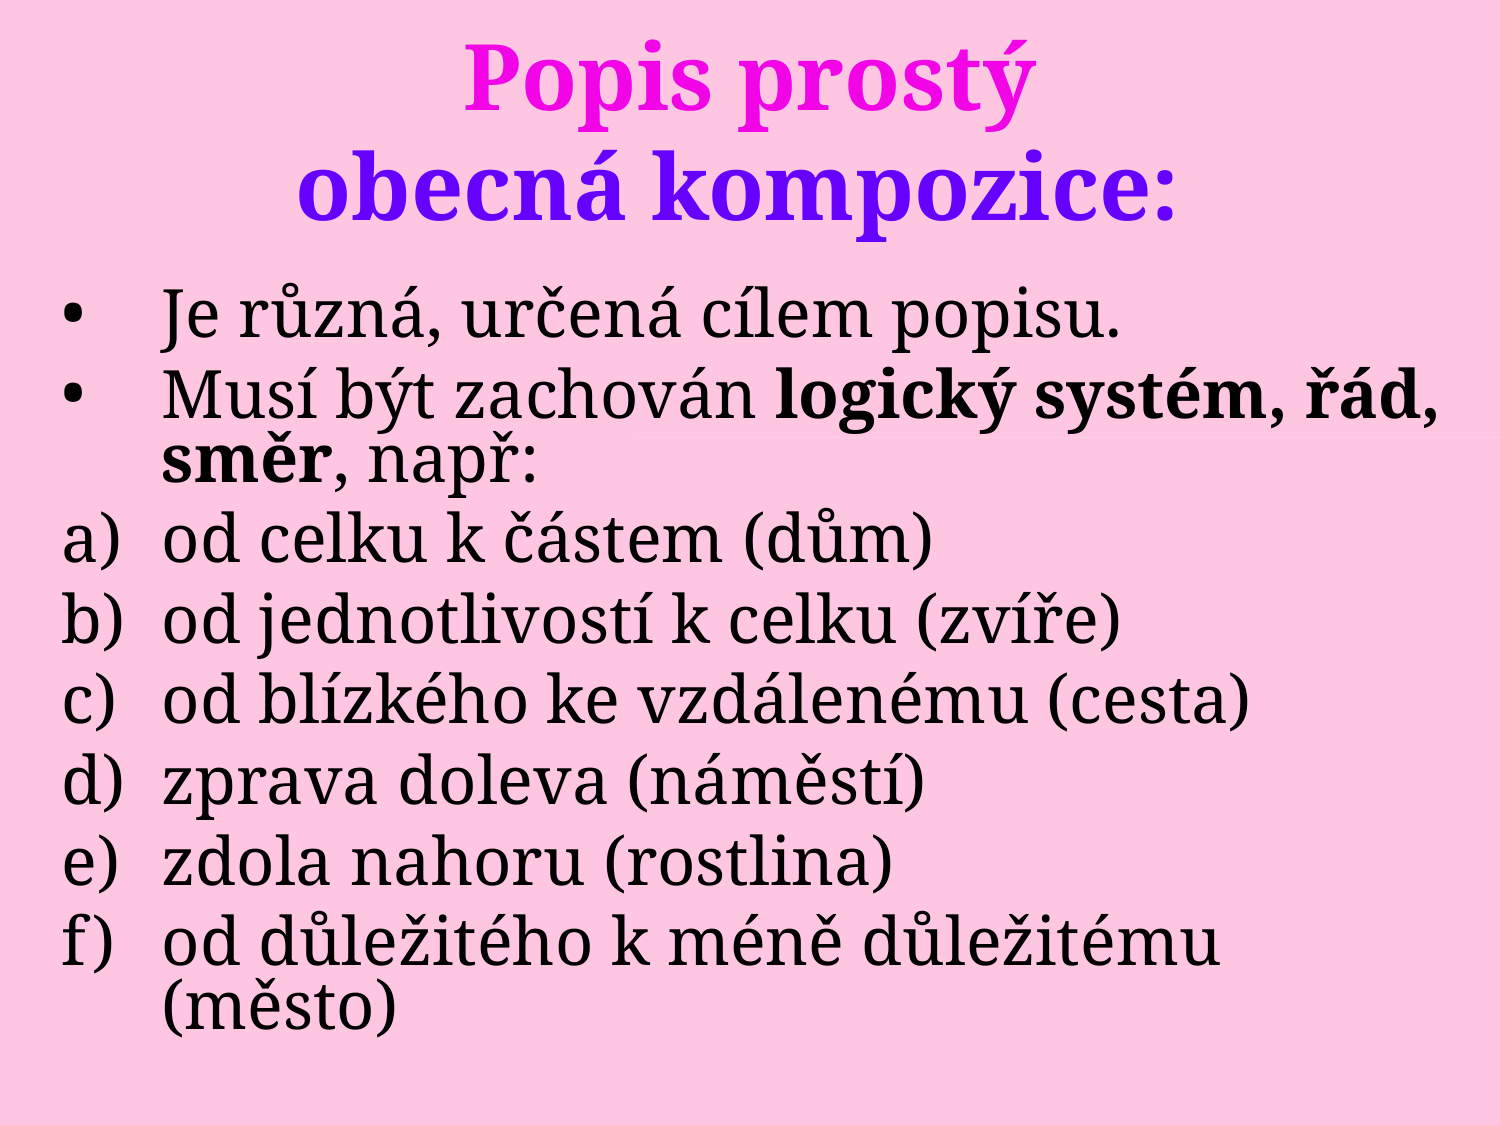

# Popis prostý obecná kompozice:
Je různá, určená cílem popisu.
Musí být zachován logický systém, řád, směr, např:
od celku k částem (dům)
od jednotlivostí k celku (zvíře)
od blízkého ke vzdálenému (cesta)
zprava doleva (náměstí)
zdola nahoru (rostlina)
od důležitého k méně důležitému (město)